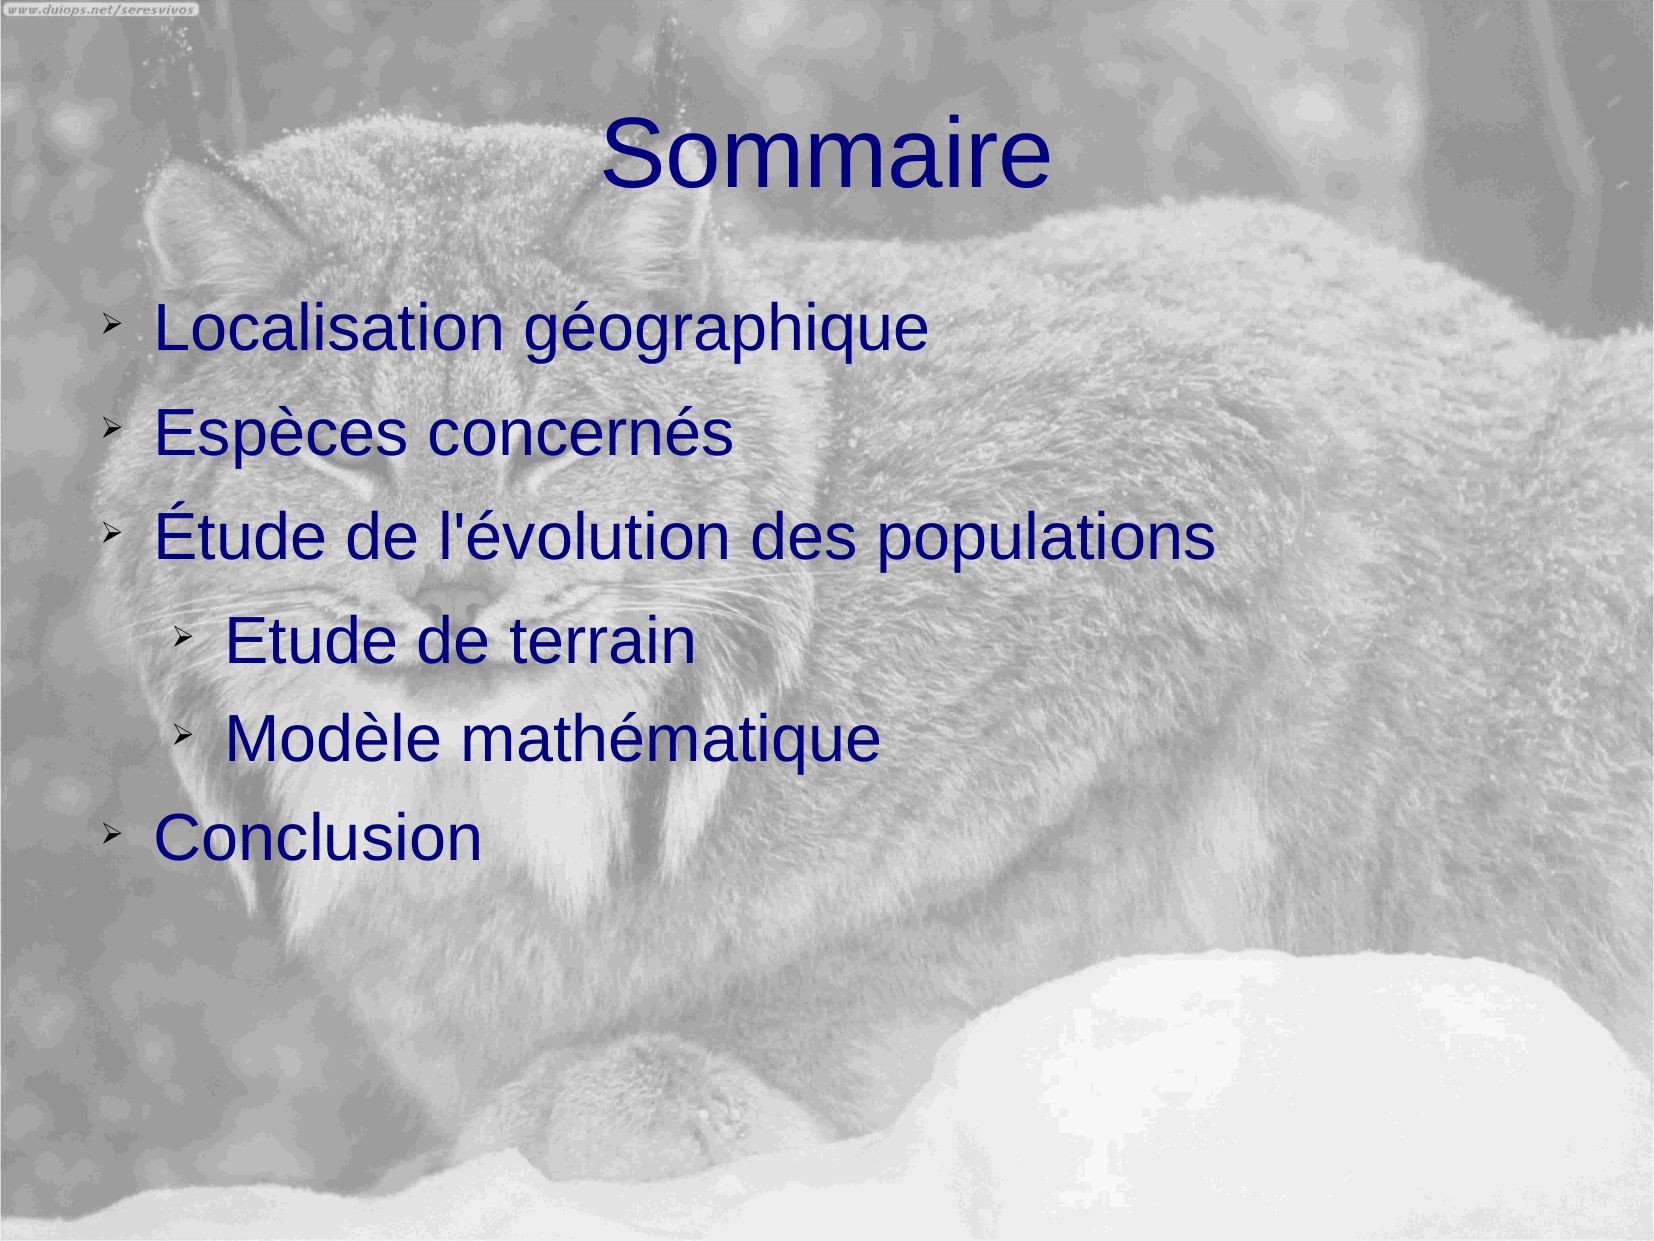

# Sommaire
Localisation géographique
Espèces concernés
Étude de l'évolution des populations
Etude de terrain
Modèle mathématique
Conclusion